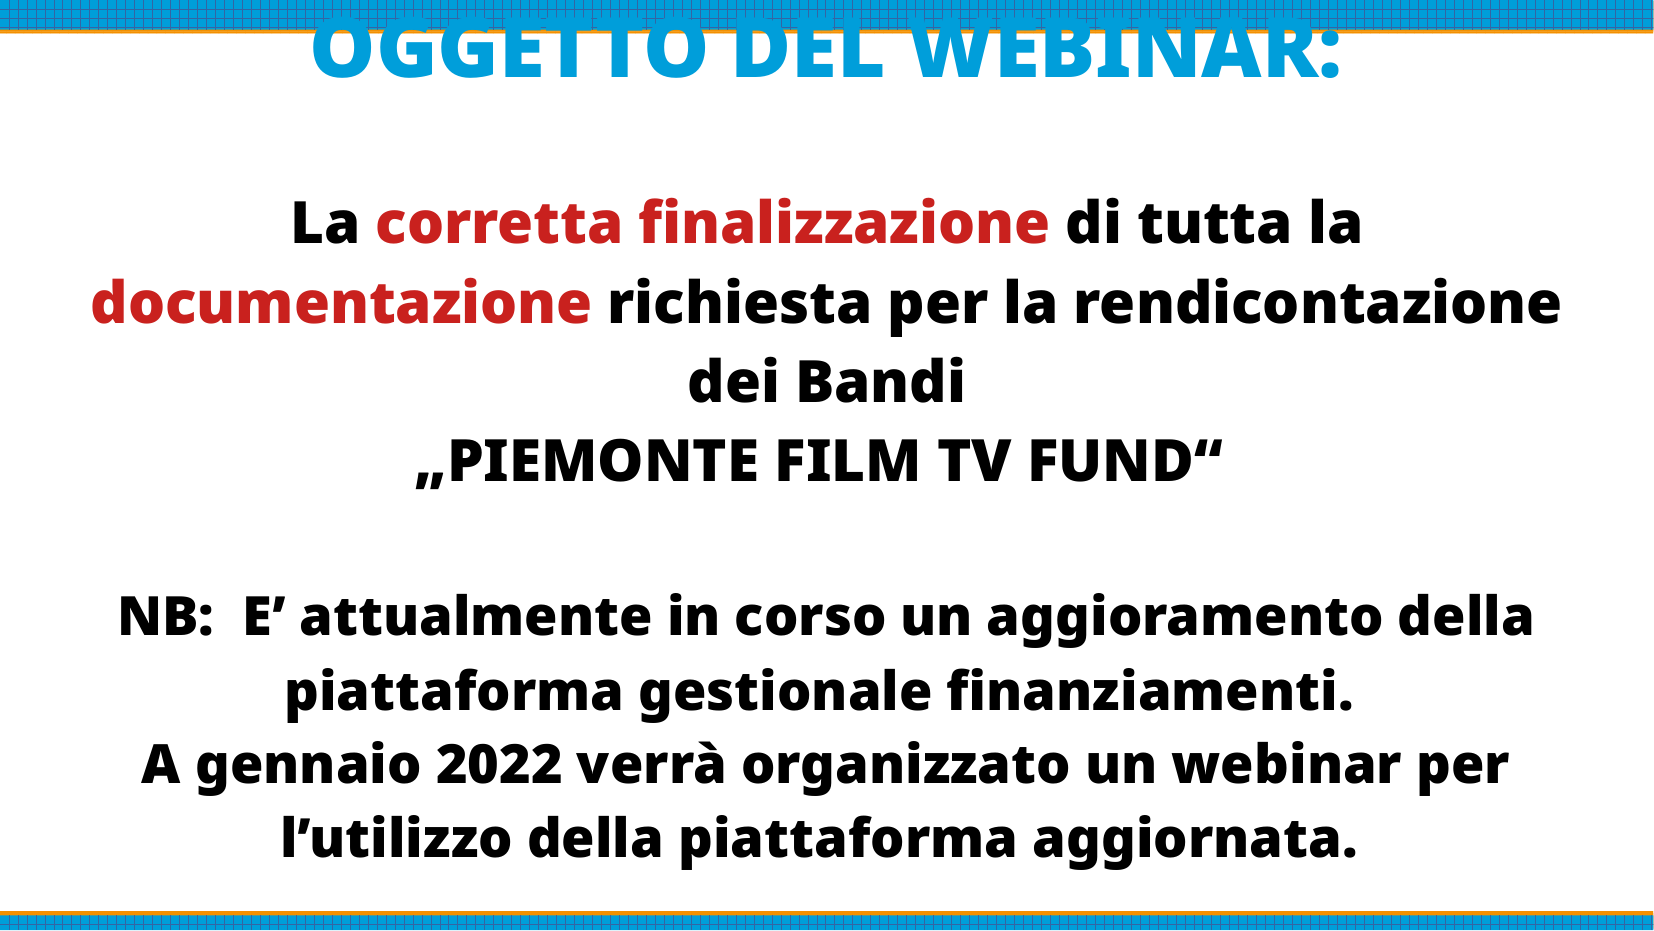

# OGGETTO DEL WEBINAR:
La corretta finalizzazione di tutta la documentazione richiesta per la rendicontazione dei Bandi
„PIEMONTE FILM TV FUND“
NB: E’ attualmente in corso un aggioramento della piattaforma gestionale finanziamenti.
A gennaio 2022 verrà organizzato un webinar per l’utilizzo della piattaforma aggiornata.